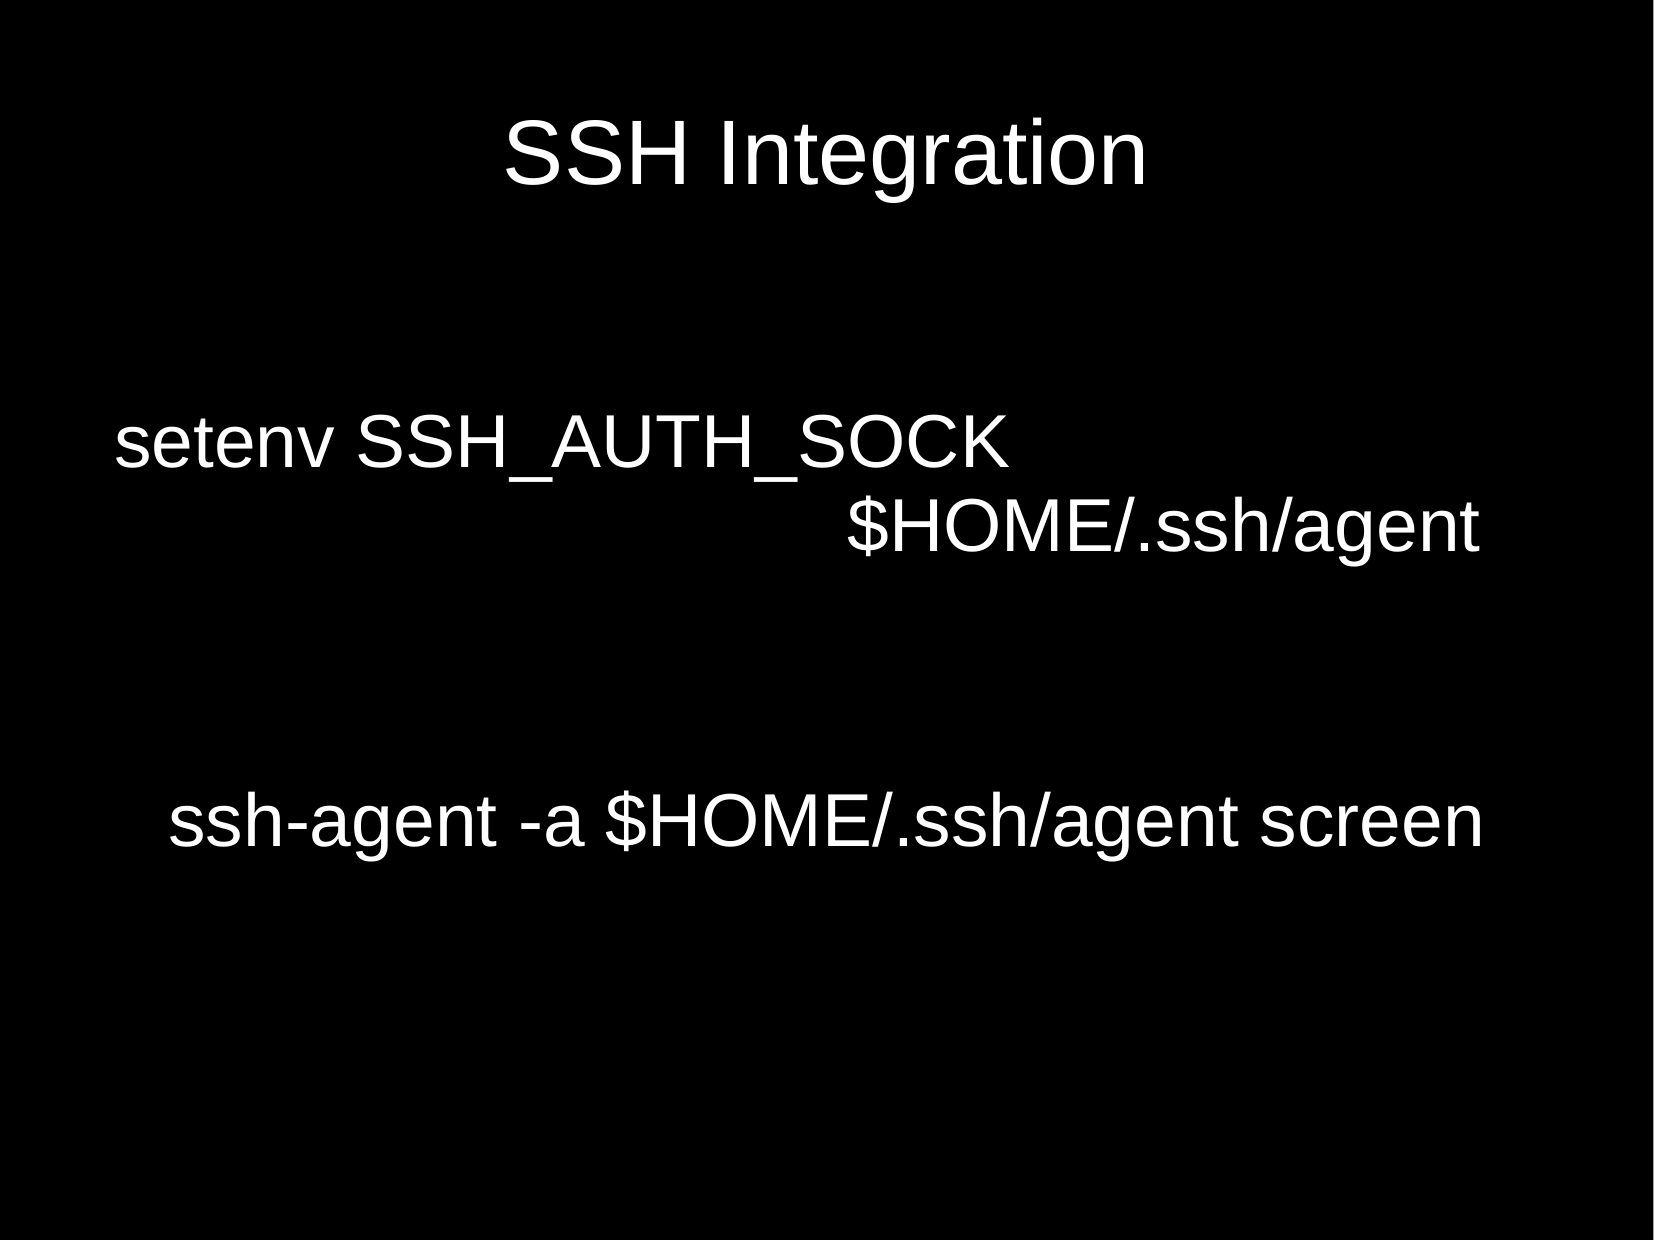

# SSH Integration
setenv SSH_AUTH_SOCK 																$HOME/.ssh/agent
ssh-agent -a $HOME/.ssh/agent screen